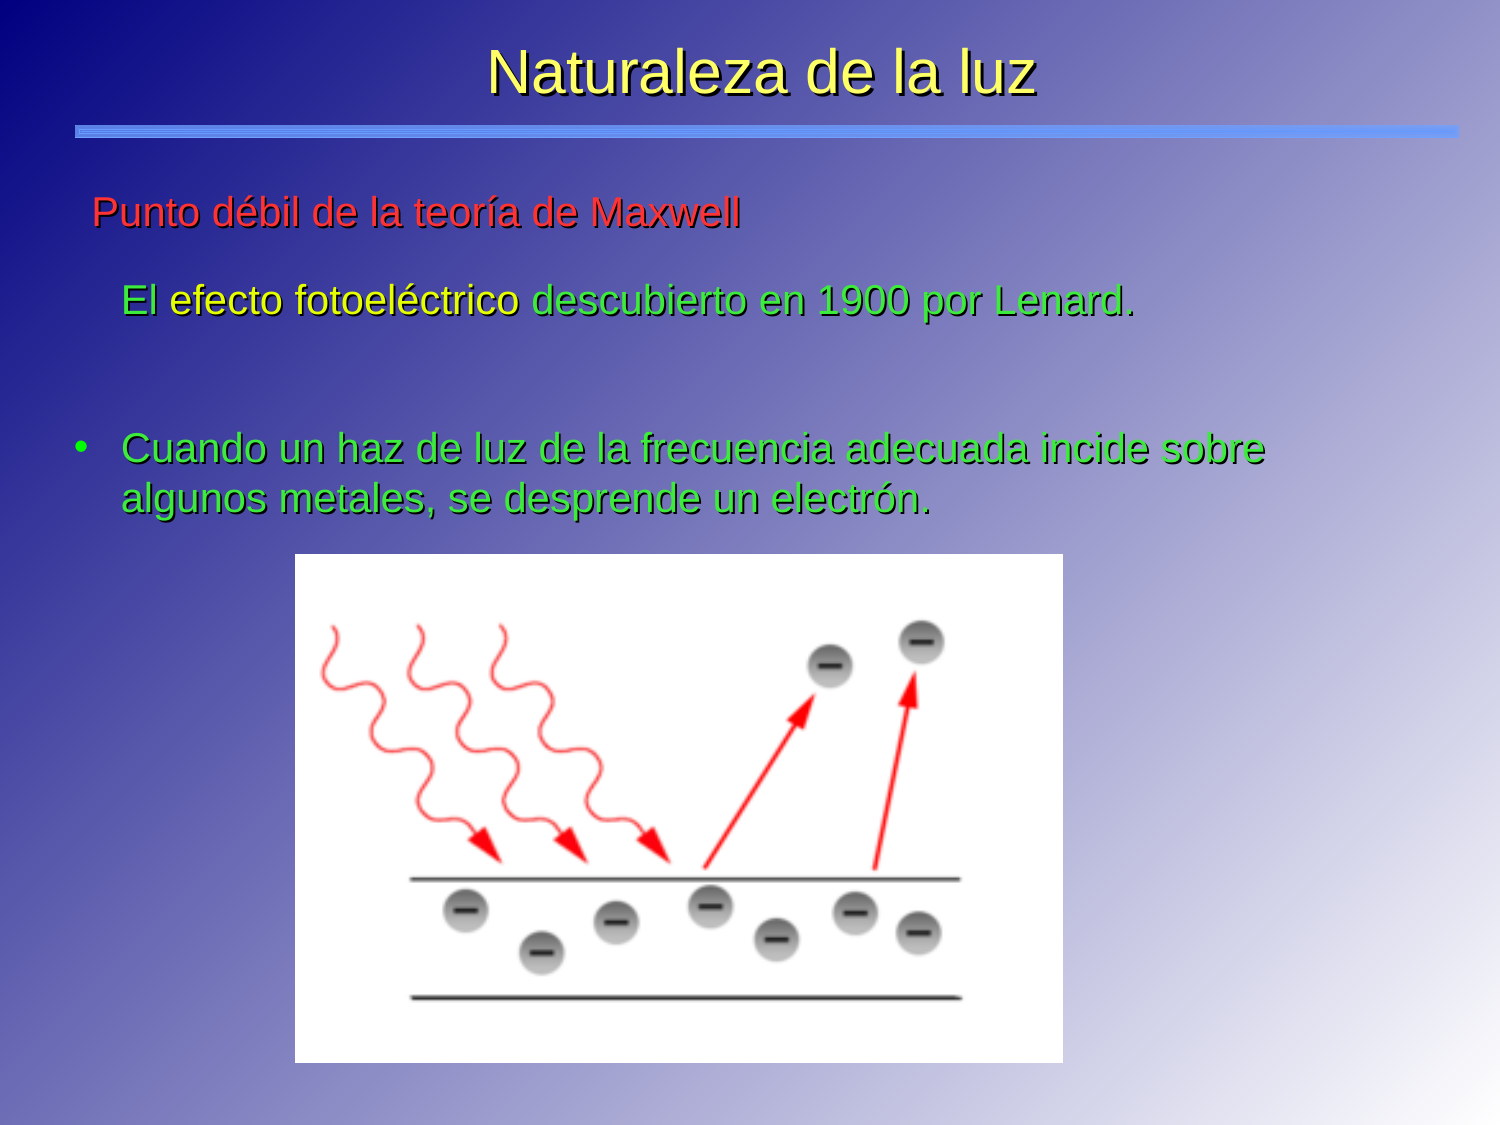

Naturaleza de la luz
Punto débil de la teoría de Maxwell
El efecto fotoeléctrico descubierto en 1900 por Lenard.
Cuando un haz de luz de la frecuencia adecuada incide sobre algunos metales, se desprende un electrón.